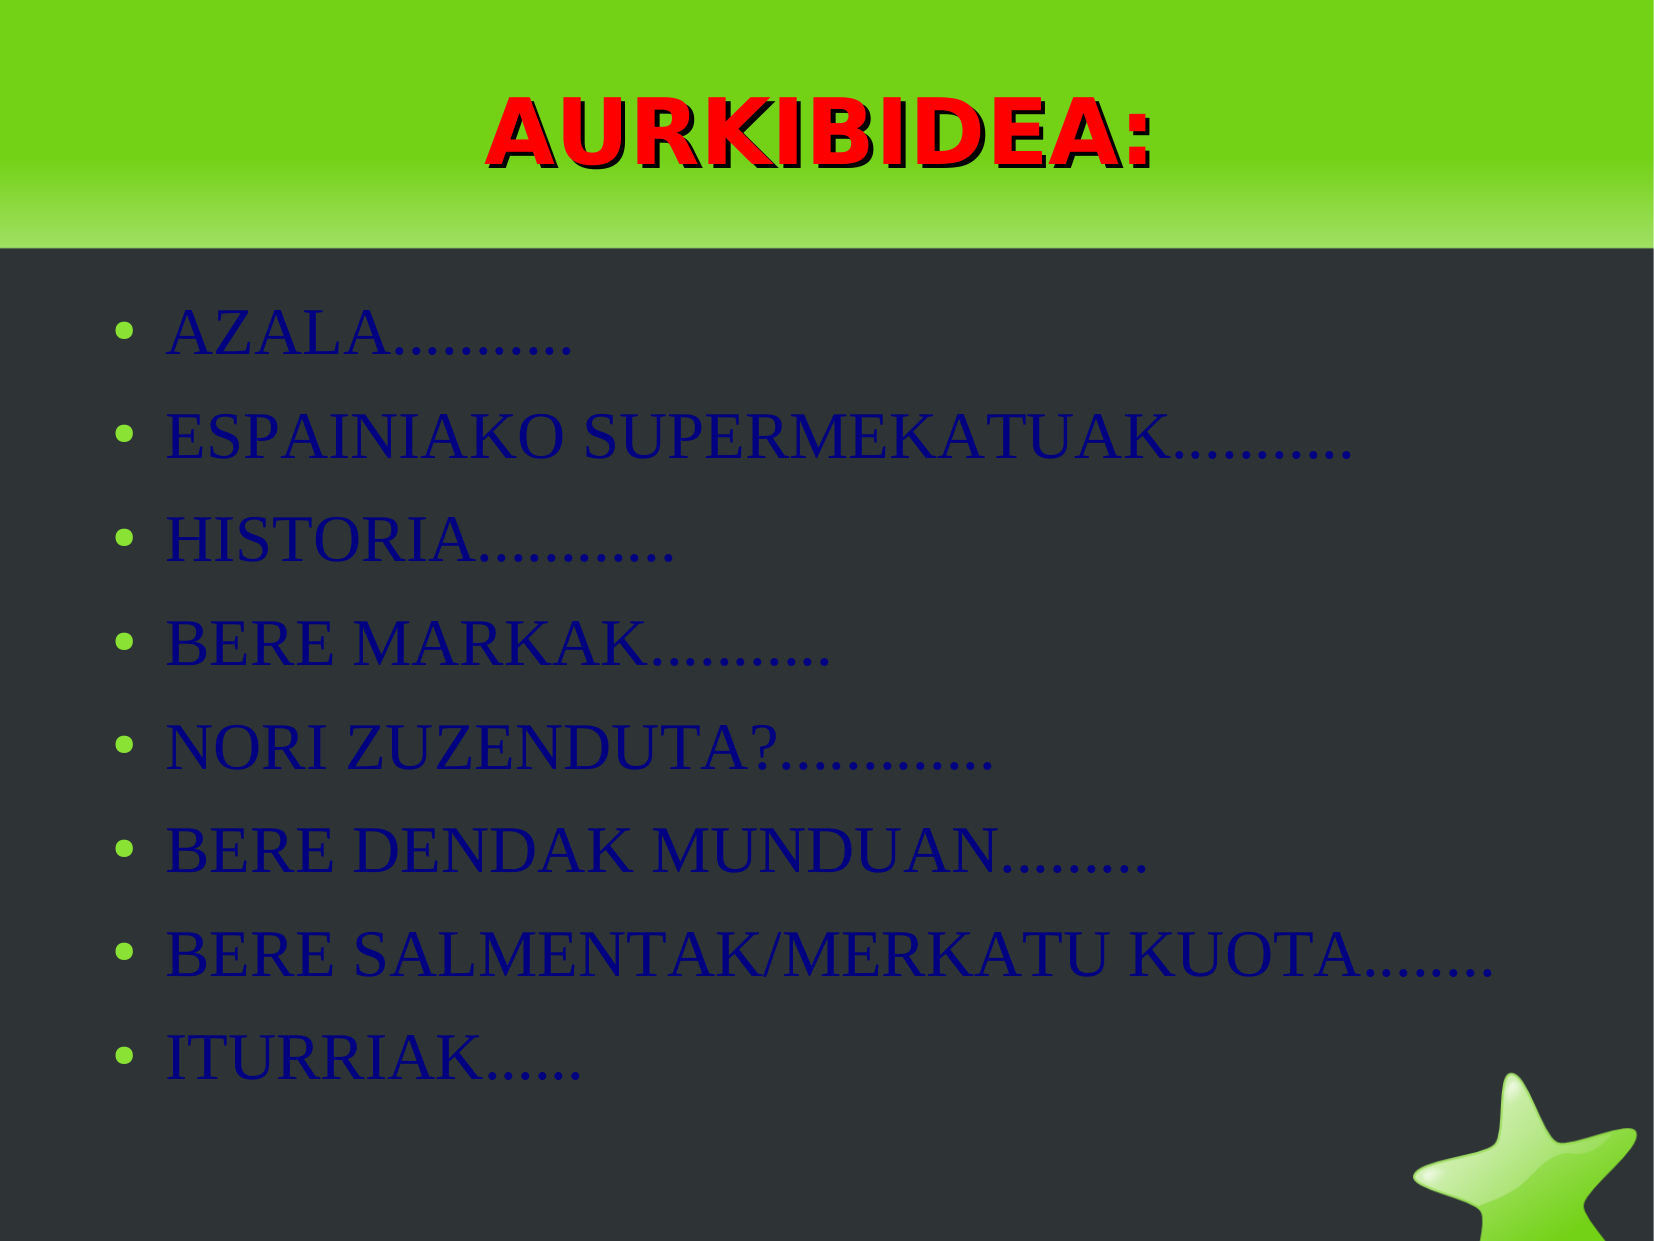

# AURKIBIDEA:
AZALA...........
ESPAINIAKO SUPERMEKATUAK...........
HISTORIA............
BERE MARKAK...........
NORI ZUZENDUTA?.............
BERE DENDAK MUNDUAN.........
BERE SALMENTAK/MERKATU KUOTA........
ITURRIAK......